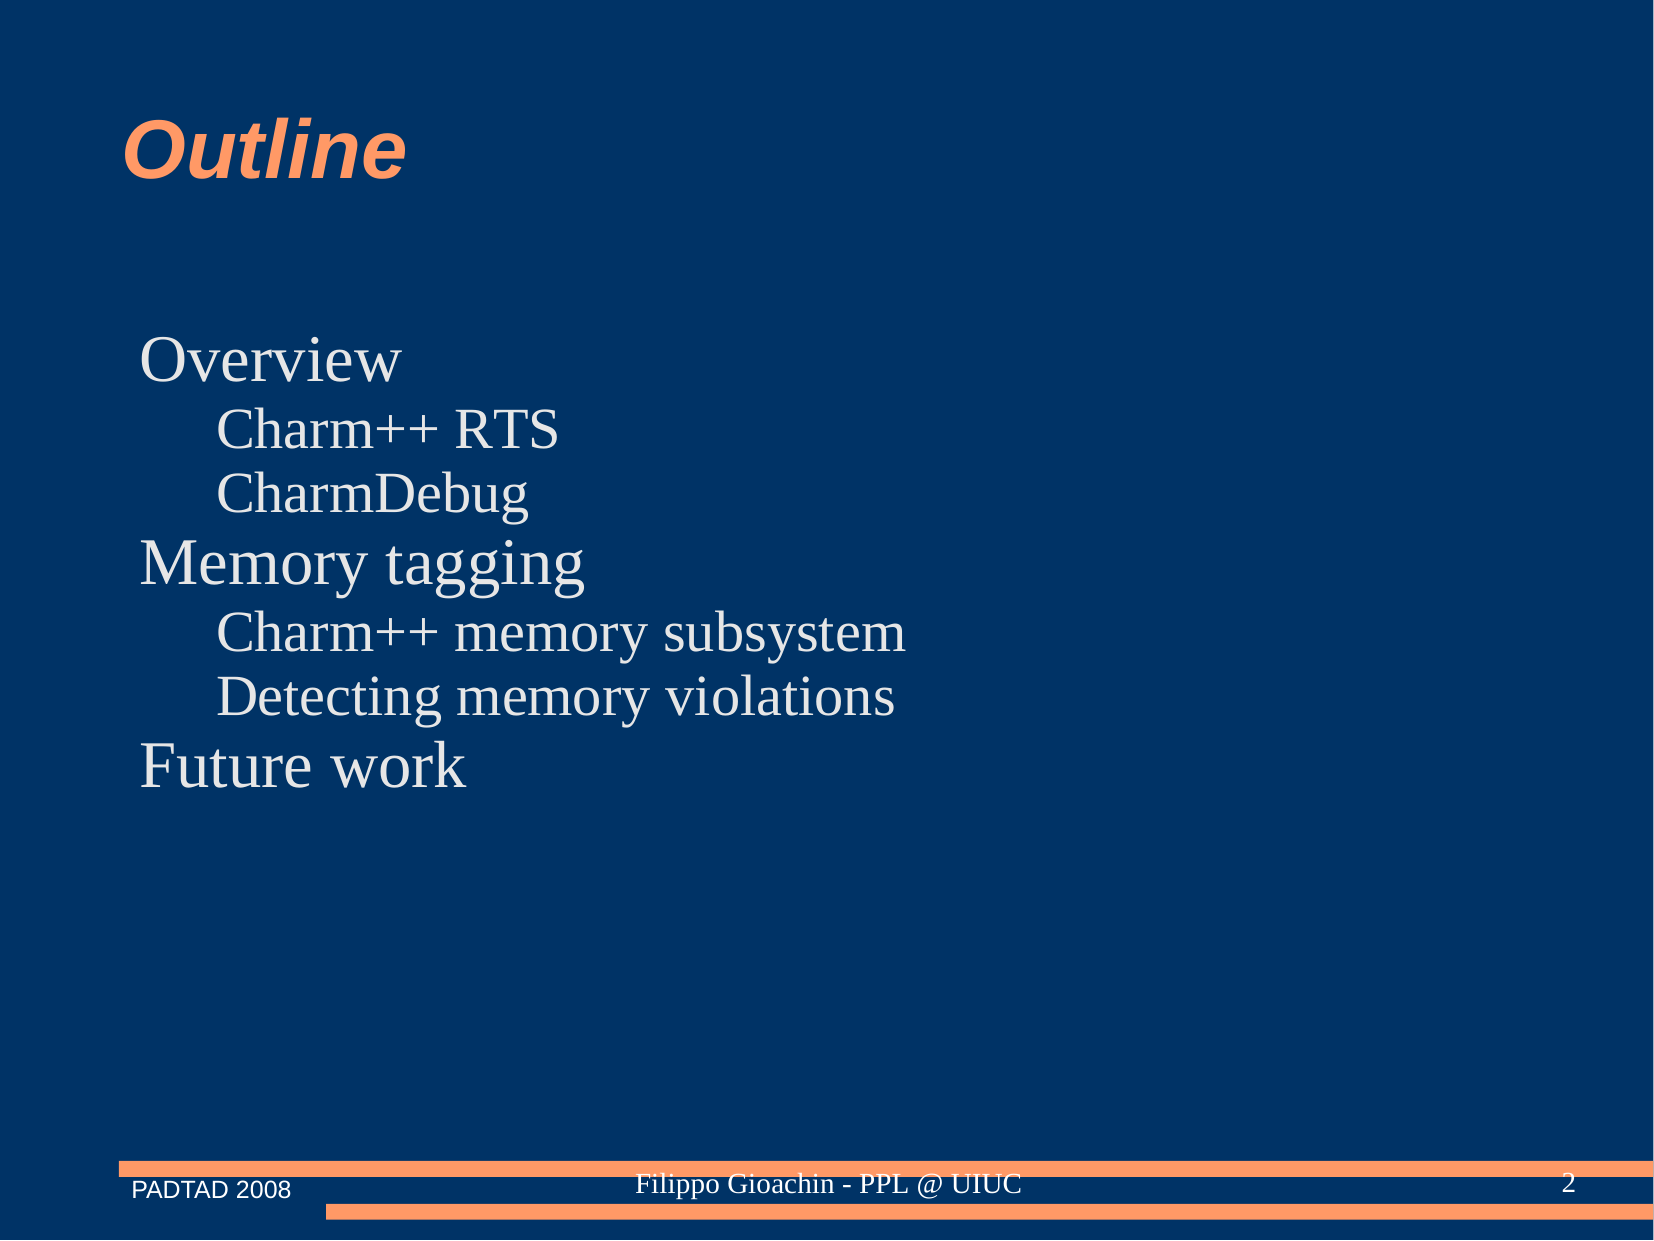

# Outline
Overview
Charm++ RTS
CharmDebug
Memory tagging
Charm++ memory subsystem
Detecting memory violations
Future work
2
Filippo Gioachin - PPL @ UIUC